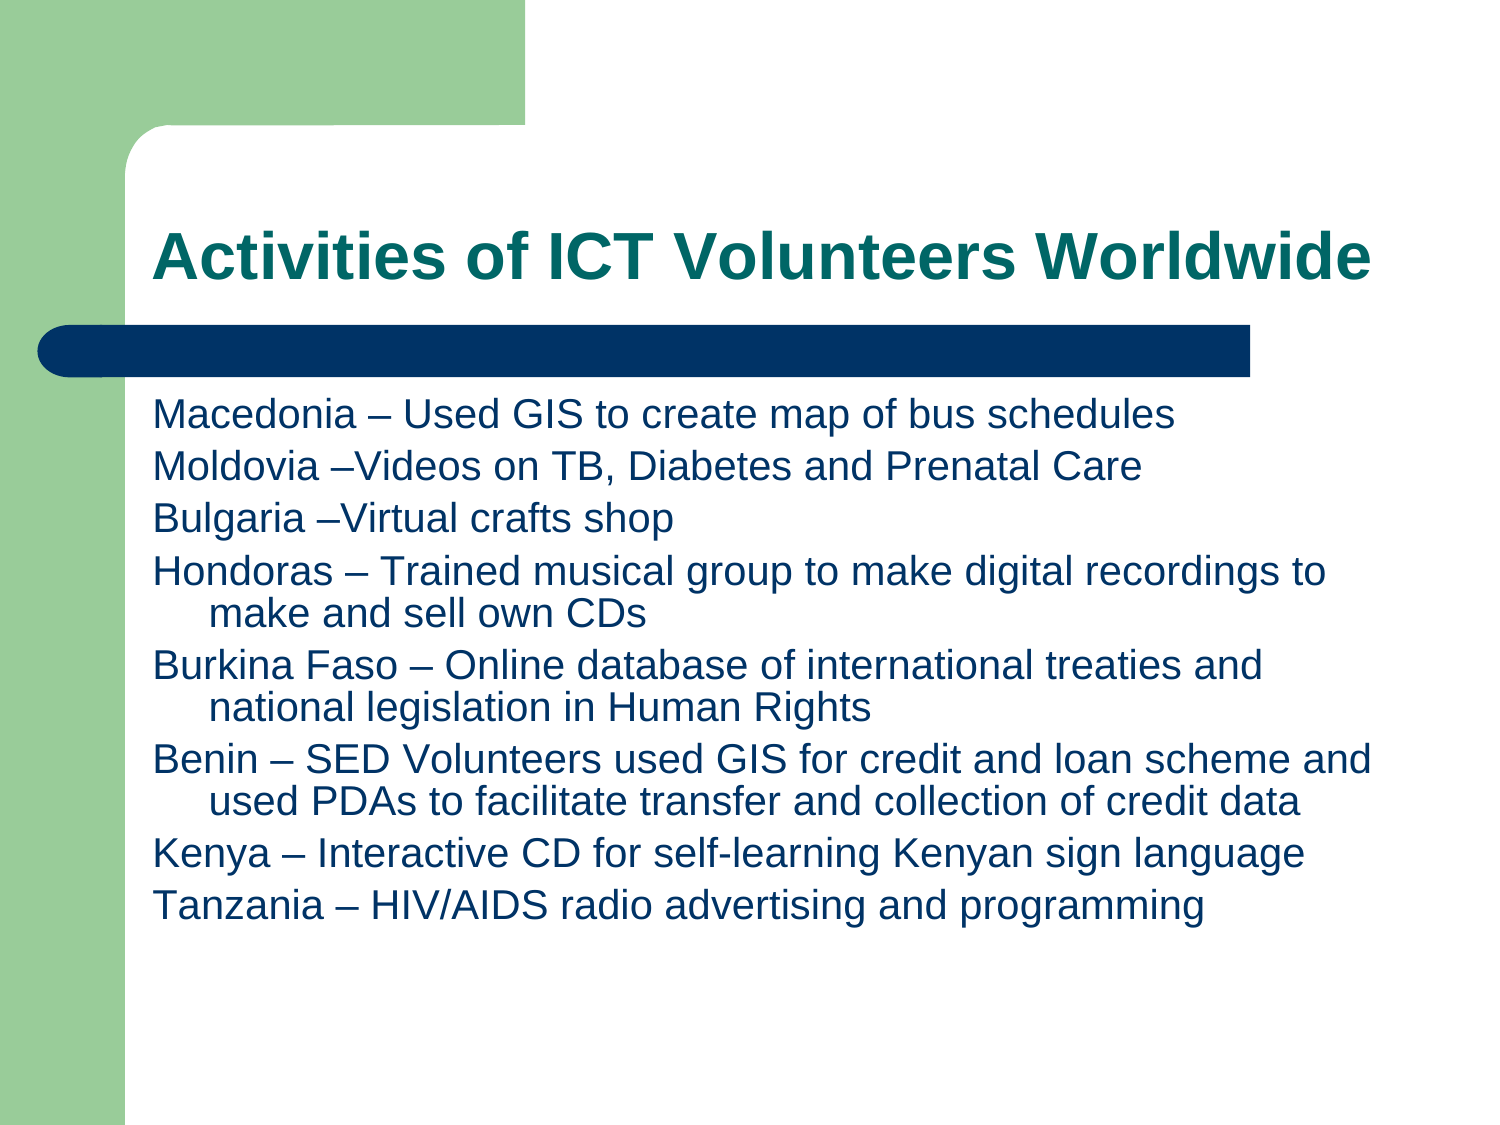

# Activities of ICT Volunteers Worldwide
Macedonia – Used GIS to create map of bus schedules
Moldovia –Videos on TB, Diabetes and Prenatal Care
Bulgaria –Virtual crafts shop
Hondoras – Trained musical group to make digital recordings to make and sell own CDs
Burkina Faso – Online database of international treaties and national legislation in Human Rights
Benin – SED Volunteers used GIS for credit and loan scheme and used PDAs to facilitate transfer and collection of credit data
Kenya – Interactive CD for self-learning Kenyan sign language
Tanzania – HIV/AIDS radio advertising and programming